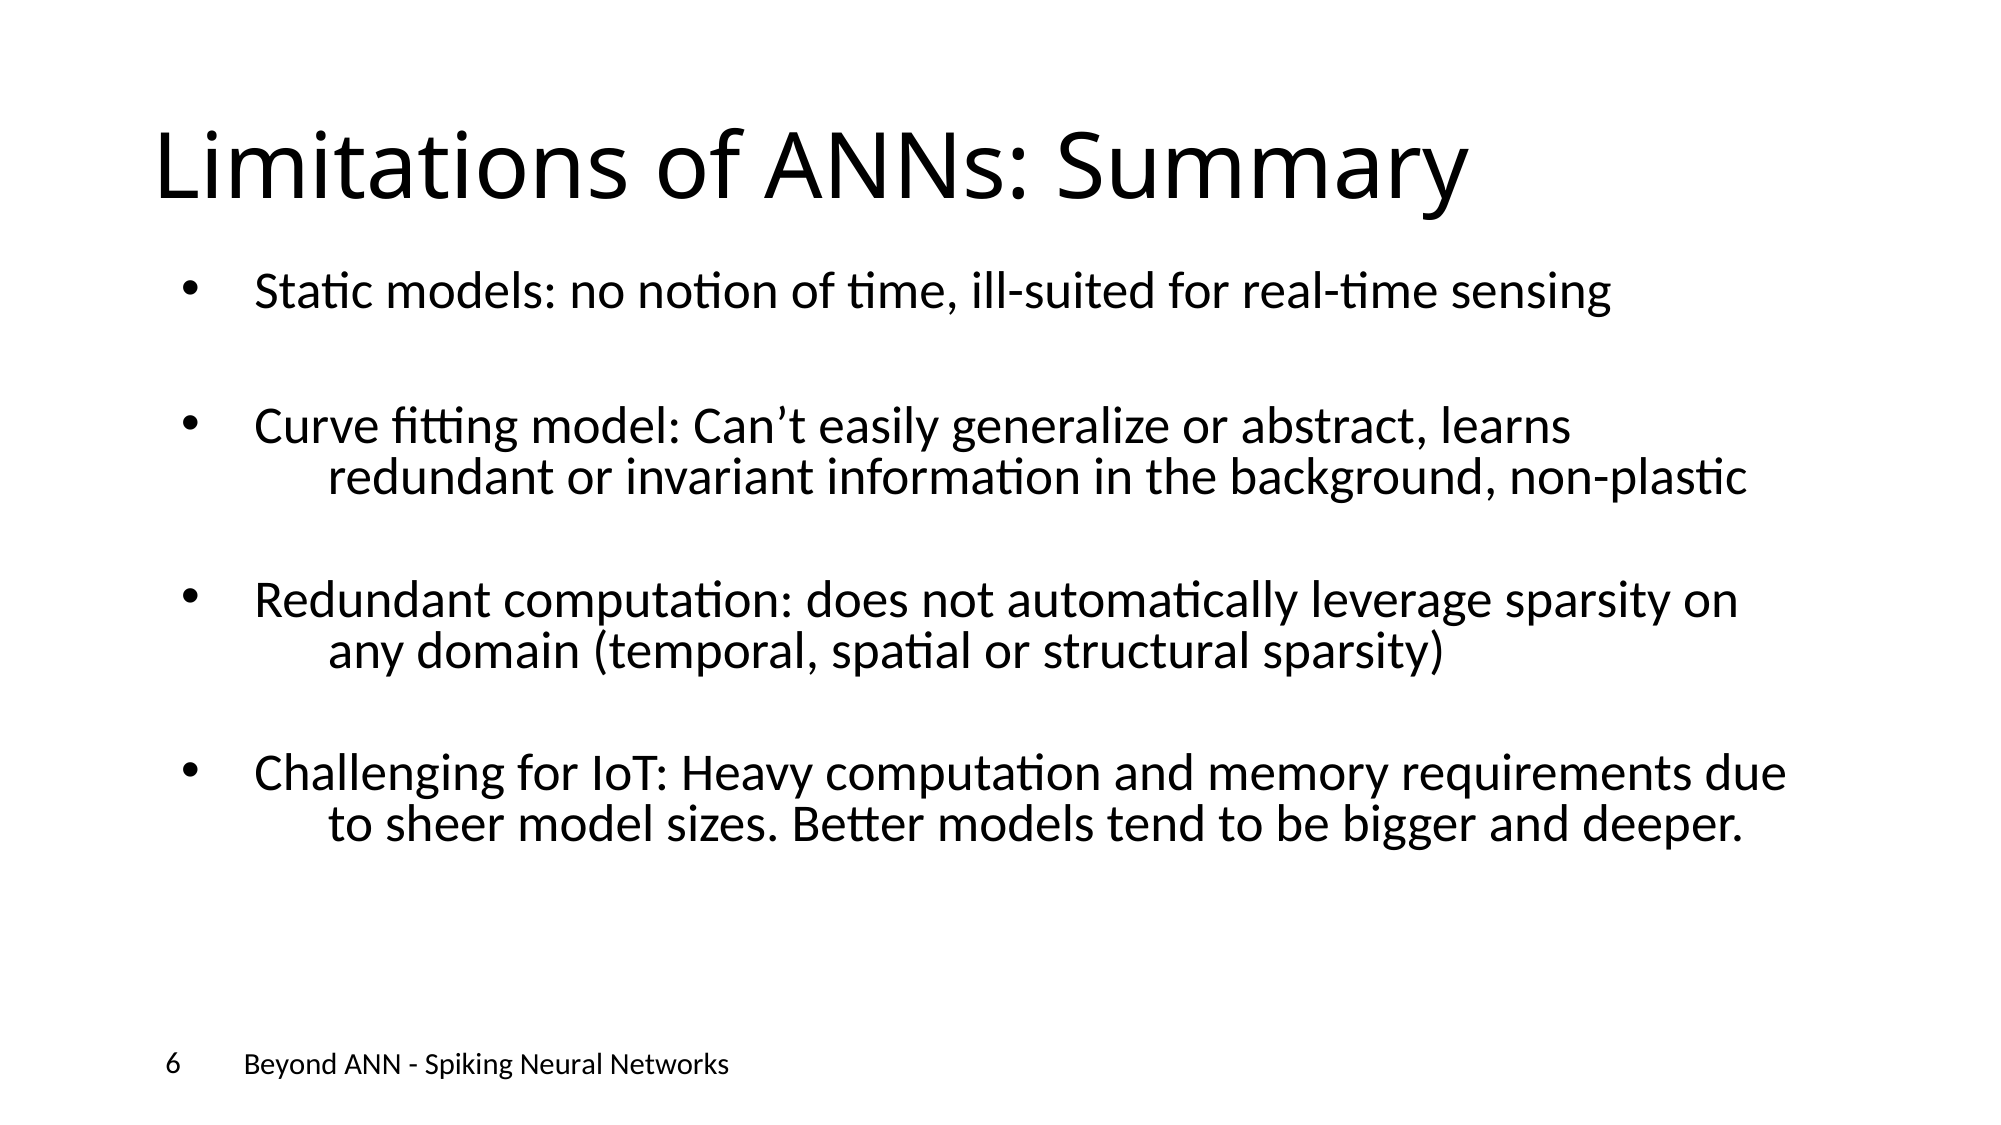

# Limitations of ANNs: Summary
Static models: no notion of time, ill-suited for real-time sensing
Curve fitting model: Can’t easily generalize or abstract, learns redundant or invariant information in the background, non-plastic
Redundant computation: does not automatically leverage sparsity on any domain (temporal, spatial or structural sparsity)
Challenging for IoT: Heavy computation and memory requirements due to sheer model sizes. Better models tend to be bigger and deeper.
6
Beyond ANN - Spiking Neural Networks